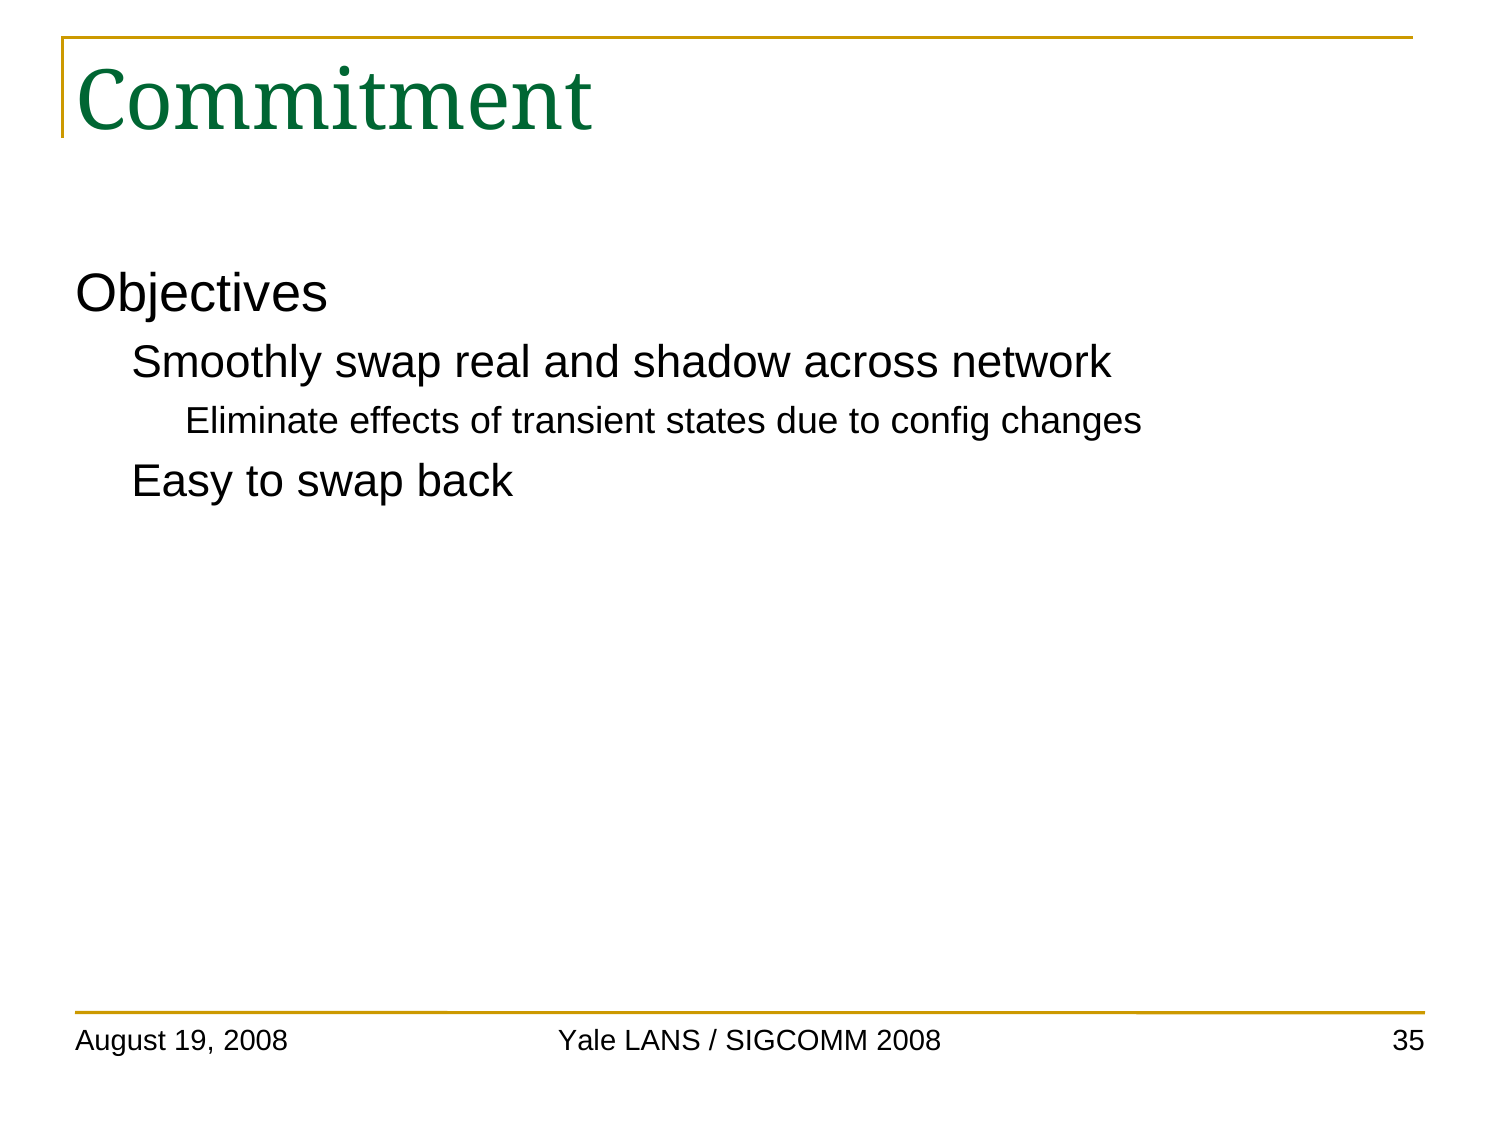

# Commitment
Objectives
Smoothly swap real and shadow across network
Eliminate effects of transient states due to config changes
Easy to swap back
August 19, 2008
Yale LANS / SIGCOMM 2008
35